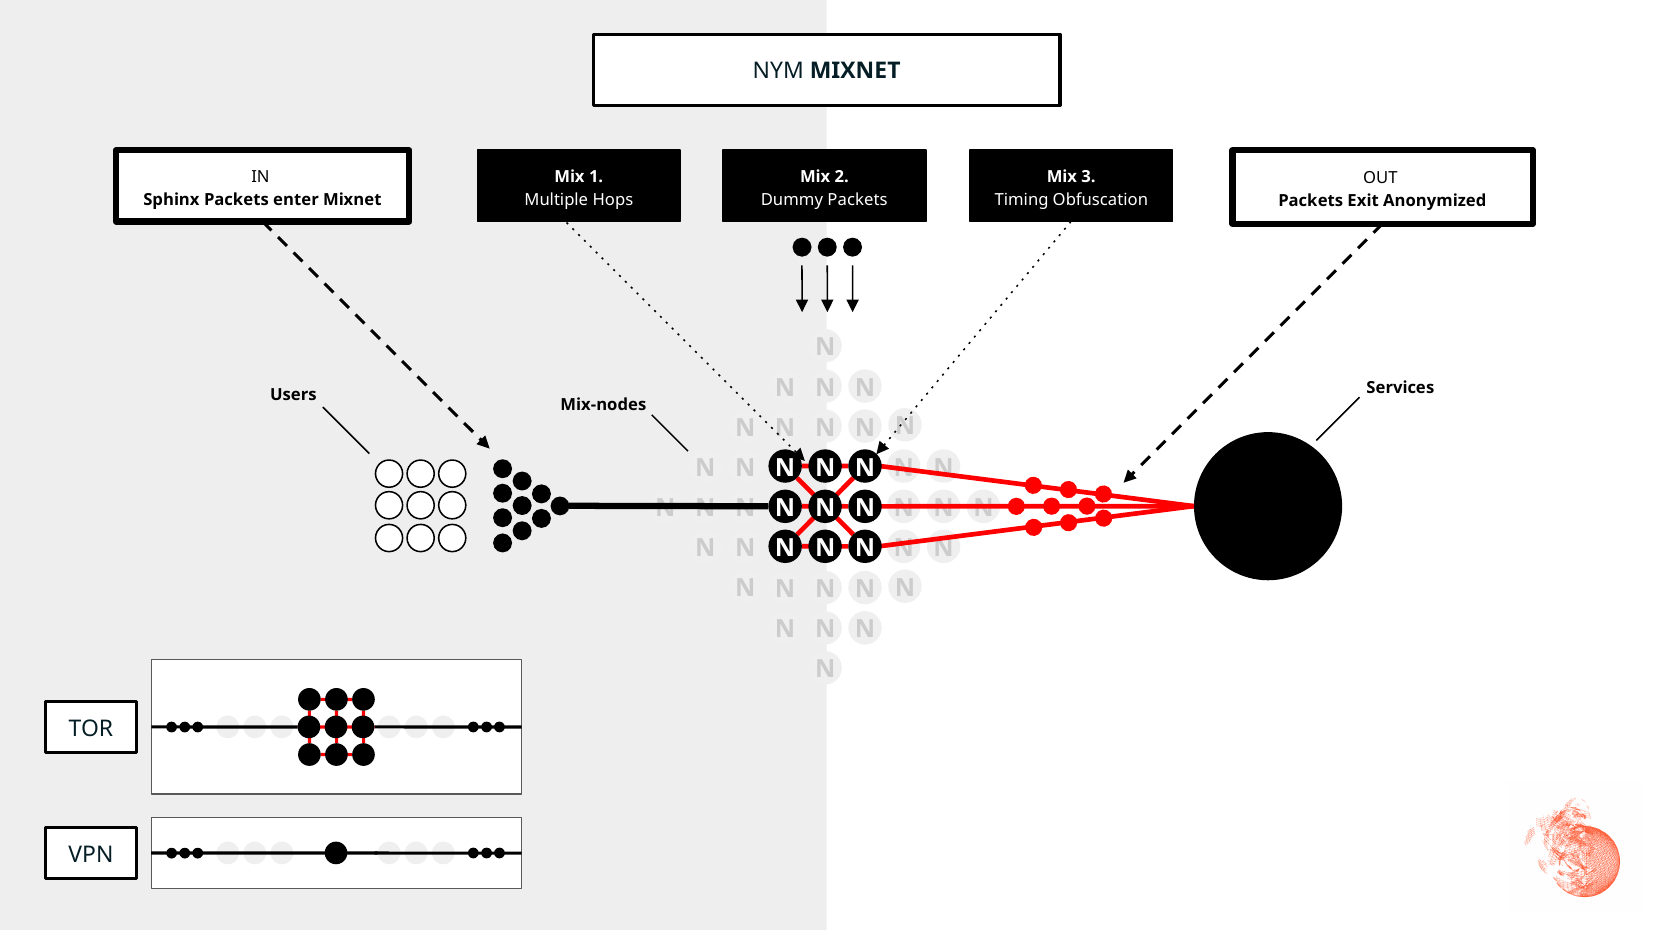

NYM MIXNET
Mix 1.
Multiple Hops
Mix 2.
Dummy Packets
Mix 3.
Timing Obfuscation
IN
Sphinx Packets enter Mixnet
OUT
Packets Exit Anonymized
N
Services
Users
N
N
N
Mix-nodes
N
N
N
N
N
N
N
N
N
N
N
N
N
N
N
N
N
N
N
N
N
N
N
N
N
N
N
N
N
N
N
N
N
N
N
N
N
TOR
VPN